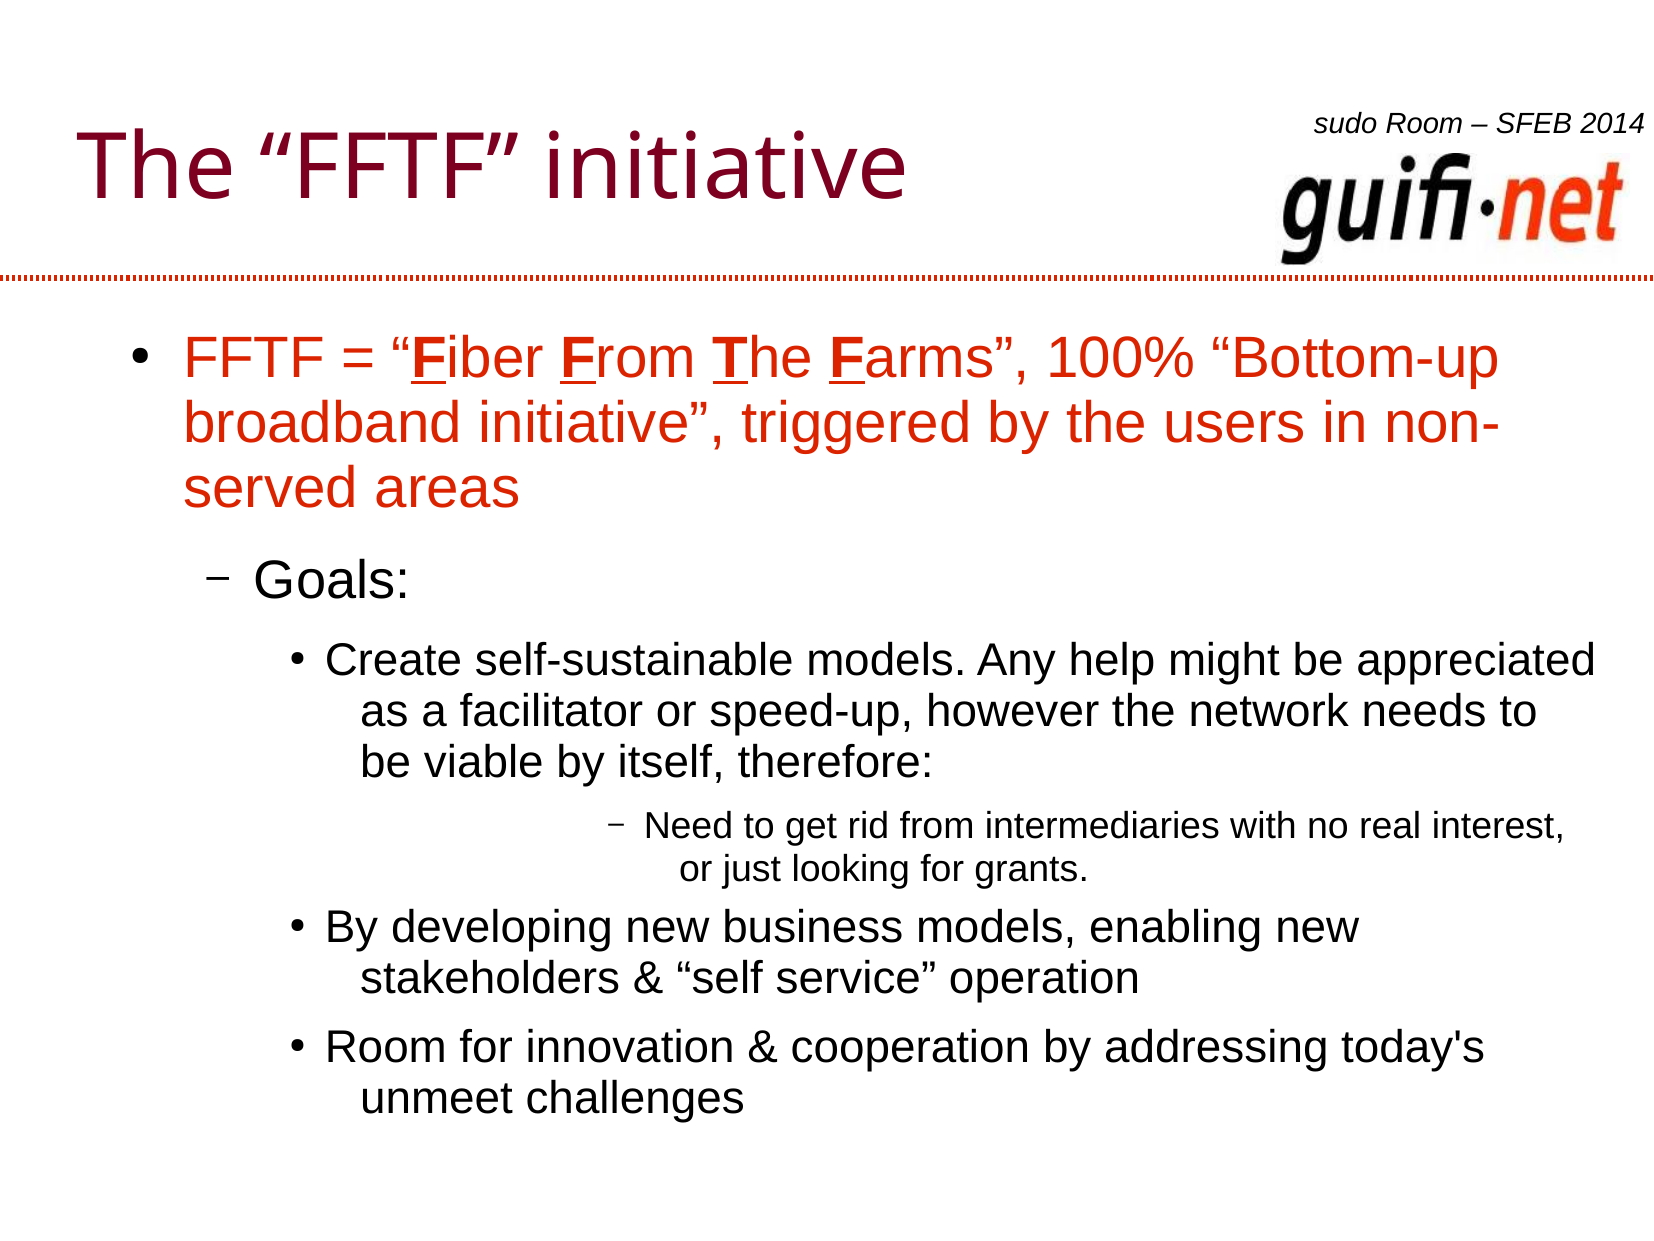

# The “FFTF” initiative
sudo Room – SFEB 2014
FFTF = “Fiber From The Farms”, 100% “Bottom-up broadband initiative”, triggered by the users in non-served areas
Goals:
Create self-sustainable models. Any help might be appreciated as a facilitator or speed-up, however the network needs to be viable by itself, therefore:
Need to get rid from intermediaries with no real interest, or just looking for grants.
By developing new business models, enabling new stakeholders & “self service” operation
Room for innovation & cooperation by addressing today's unmeet challenges